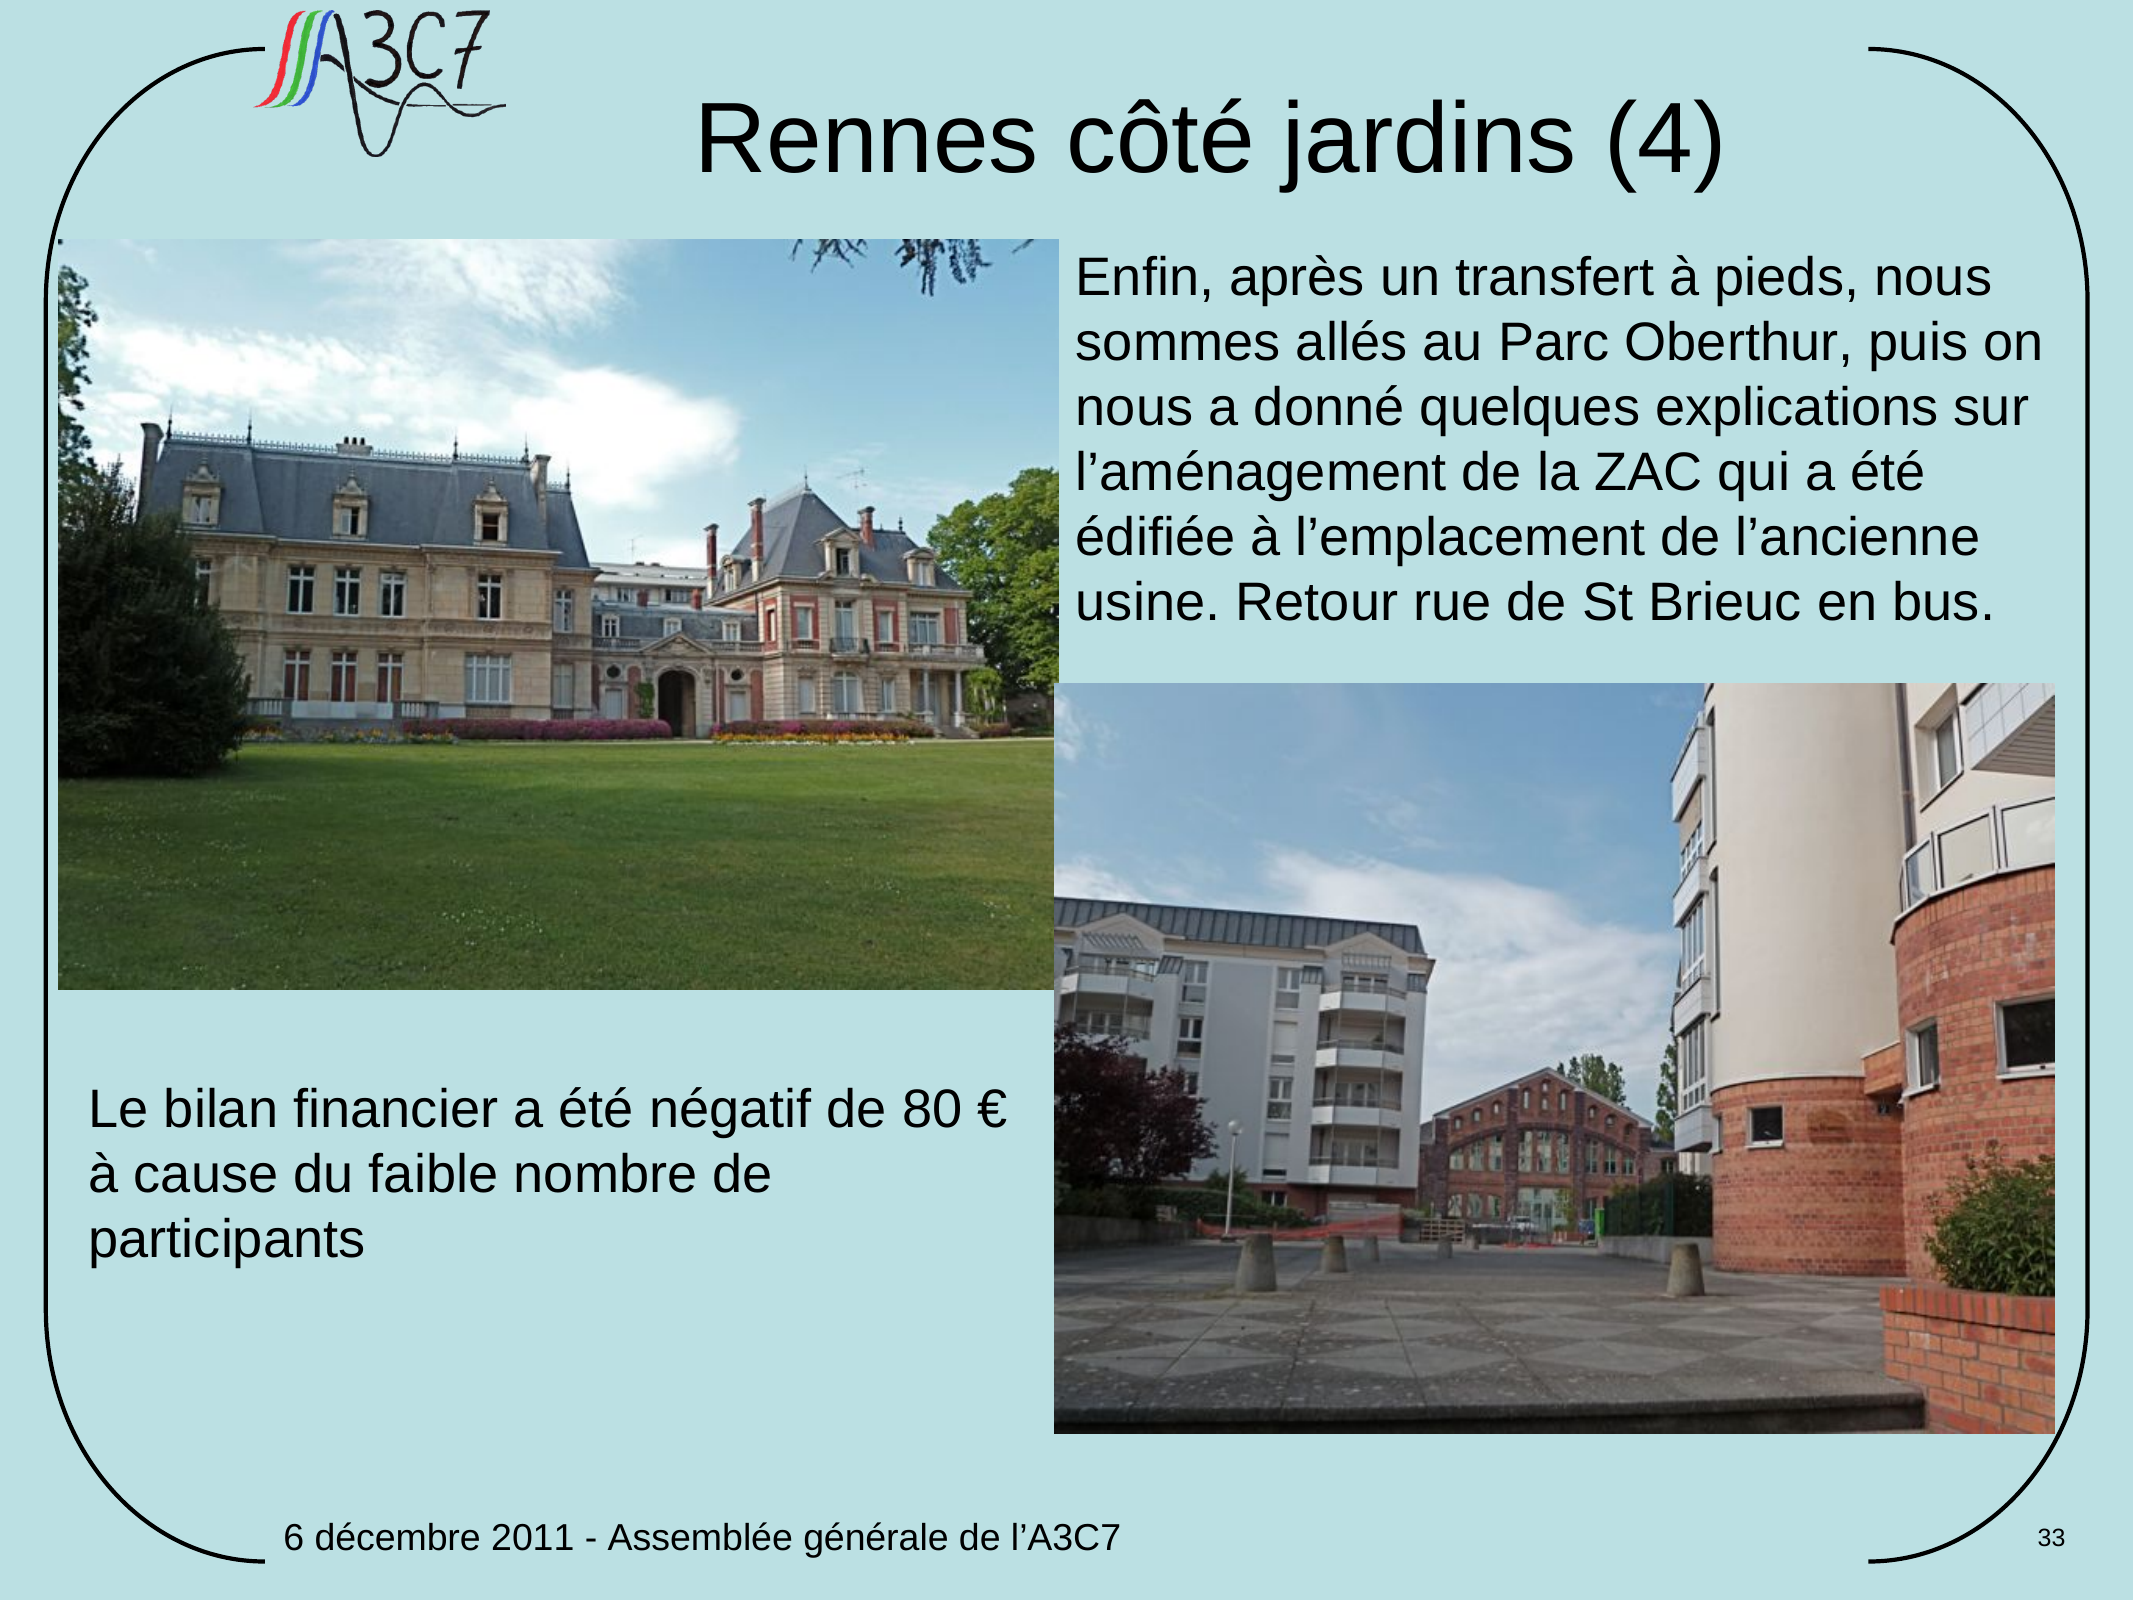

# Rennes côté jardins (4)
Enfin, après un transfert à pieds, nous sommes allés au Parc Oberthur, puis on nous a donné quelques explications sur l’aménagement de la ZAC qui a été édifiée à l’emplacement de l’ancienne usine. Retour rue de St Brieuc en bus.
Le bilan financier a été négatif de 80 € à cause du faible nombre de participants
6 décembre 2011 - Assemblée générale de l’A3C7
33